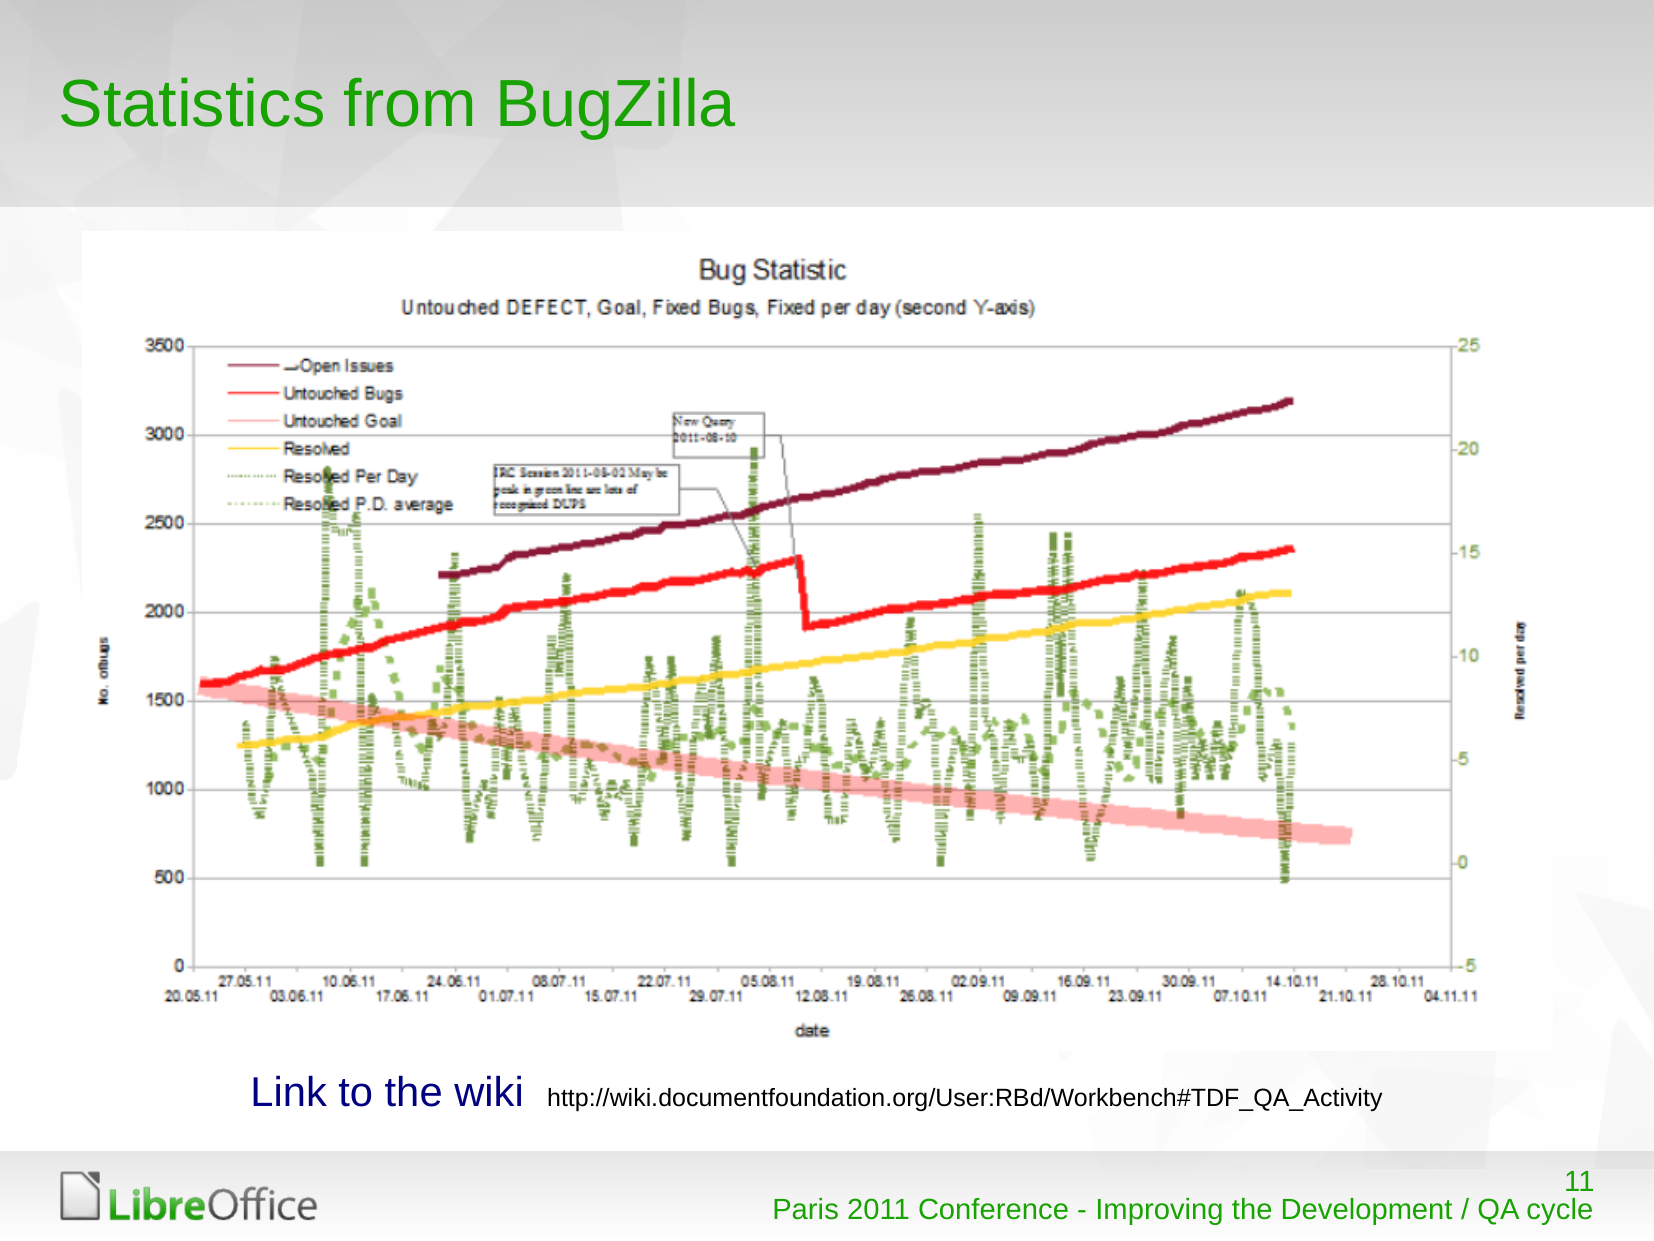

# Statistics from BugZilla
Link to the wiki http://wiki.documentfoundation.org/User:RBd/Workbench#TDF_QA_Activity
11
Paris 2011 Conference - Improving the Development / QA cycle